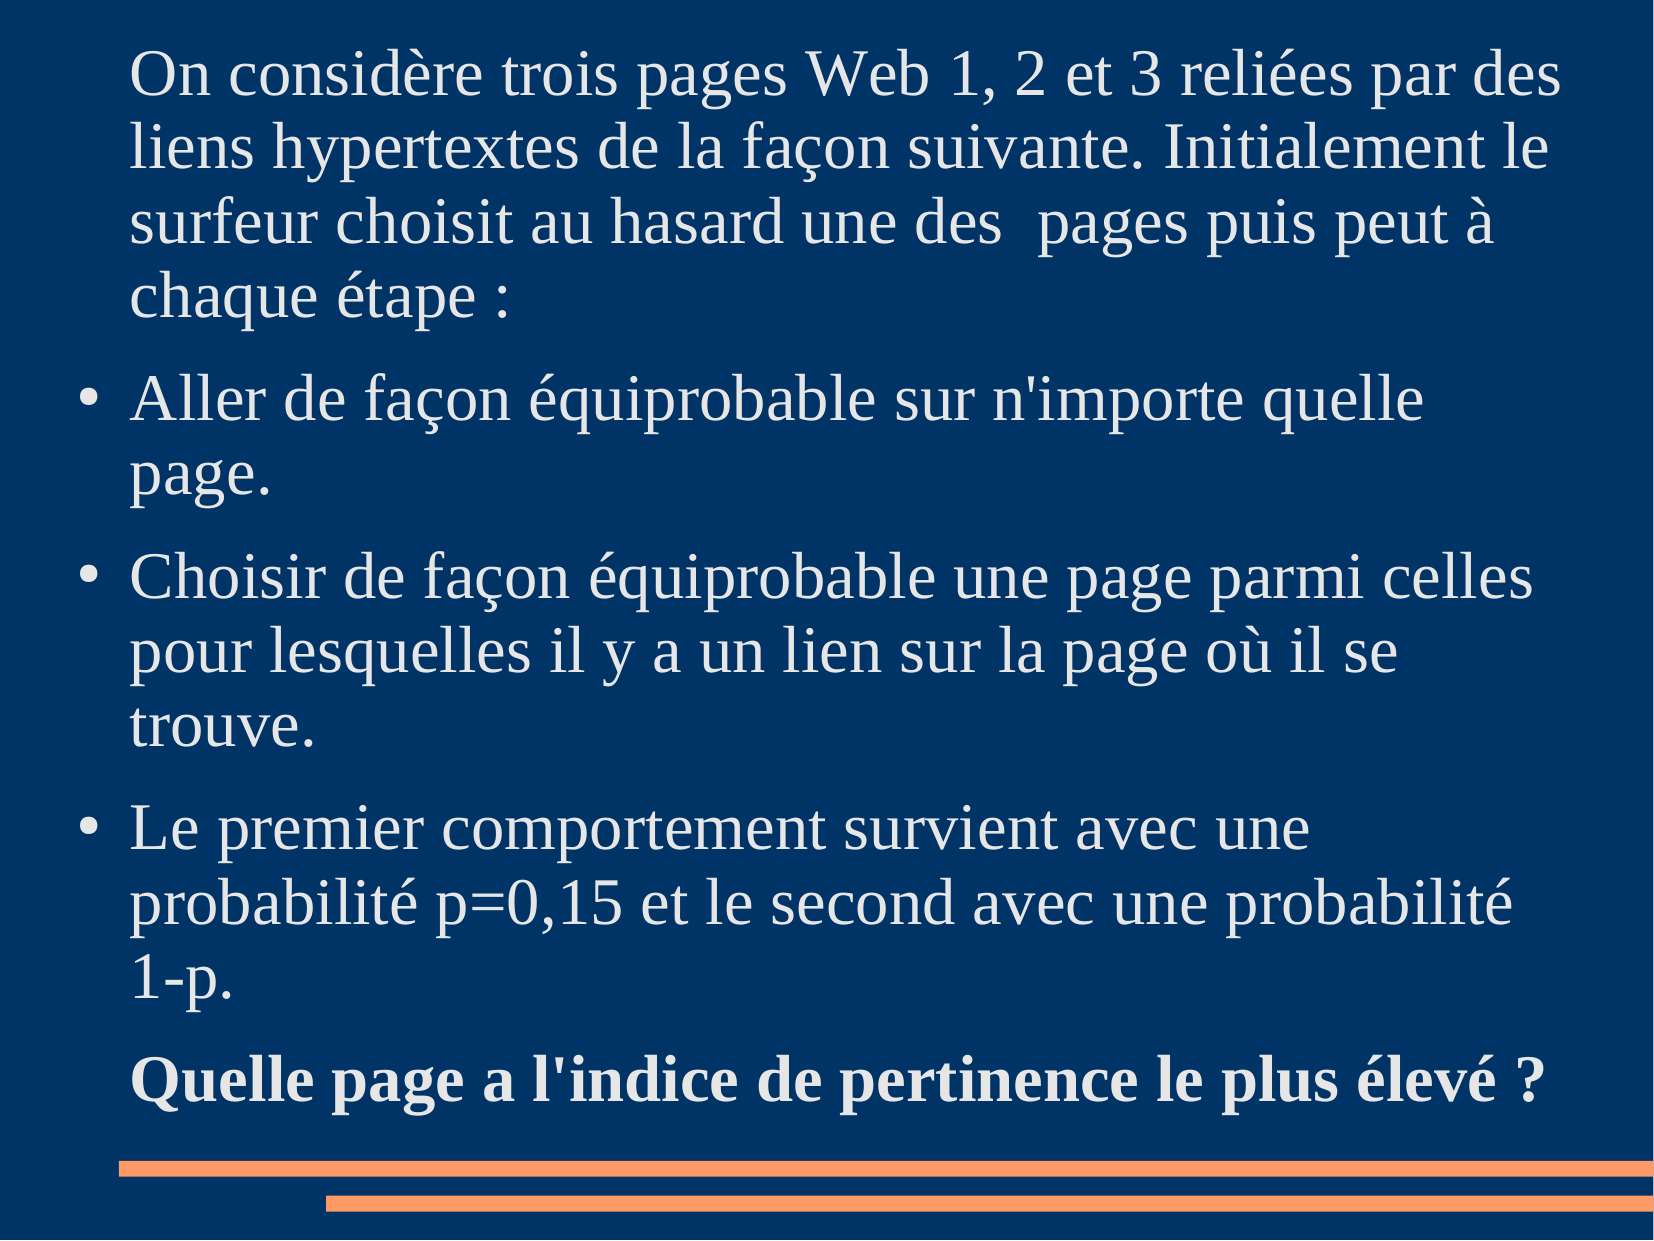

# On considère trois pages Web 1, 2 et 3 reliées par des liens hypertextes de la façon suivante. Initialement le surfeur choisit au hasard une des pages puis peut à chaque étape :
Aller de façon équiprobable sur n'importe quelle page.
Choisir de façon équiprobable une page parmi celles pour lesquelles il y a un lien sur la page où il se trouve.
Le premier comportement survient avec une probabilité p=0,15 et le second avec une probabilité 1-p.
Quelle page a l'indice de pertinence le plus élevé ?